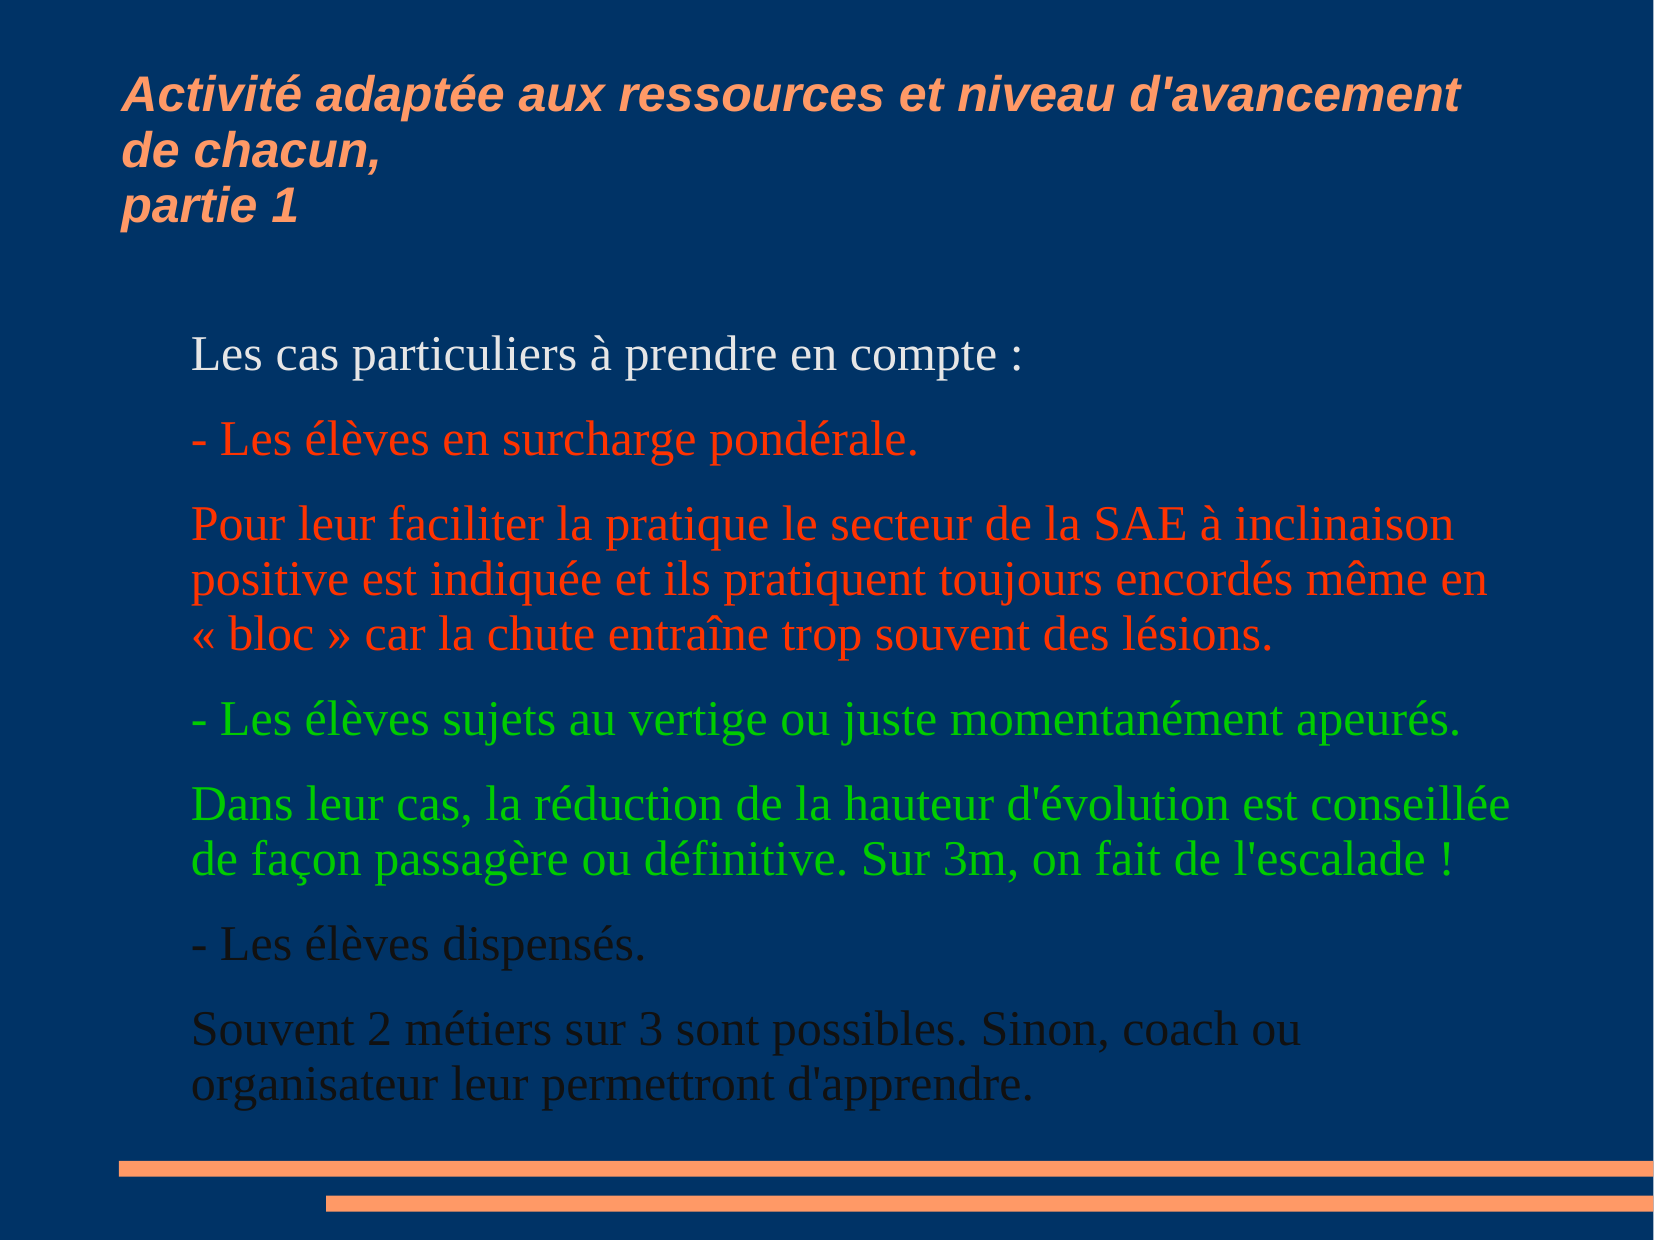

# Activité adaptée aux ressources et niveau d'avancement de chacun, partie 1
Les cas particuliers à prendre en compte :
- Les élèves en surcharge pondérale.
Pour leur faciliter la pratique le secteur de la SAE à inclinaison positive est indiquée et ils pratiquent toujours encordés même en « bloc » car la chute entraîne trop souvent des lésions.
- Les élèves sujets au vertige ou juste momentanément apeurés.
Dans leur cas, la réduction de la hauteur d'évolution est conseillée de façon passagère ou définitive. Sur 3m, on fait de l'escalade !
- Les élèves dispensés.
Souvent 2 métiers sur 3 sont possibles. Sinon, coach ou organisateur leur permettront d'apprendre.